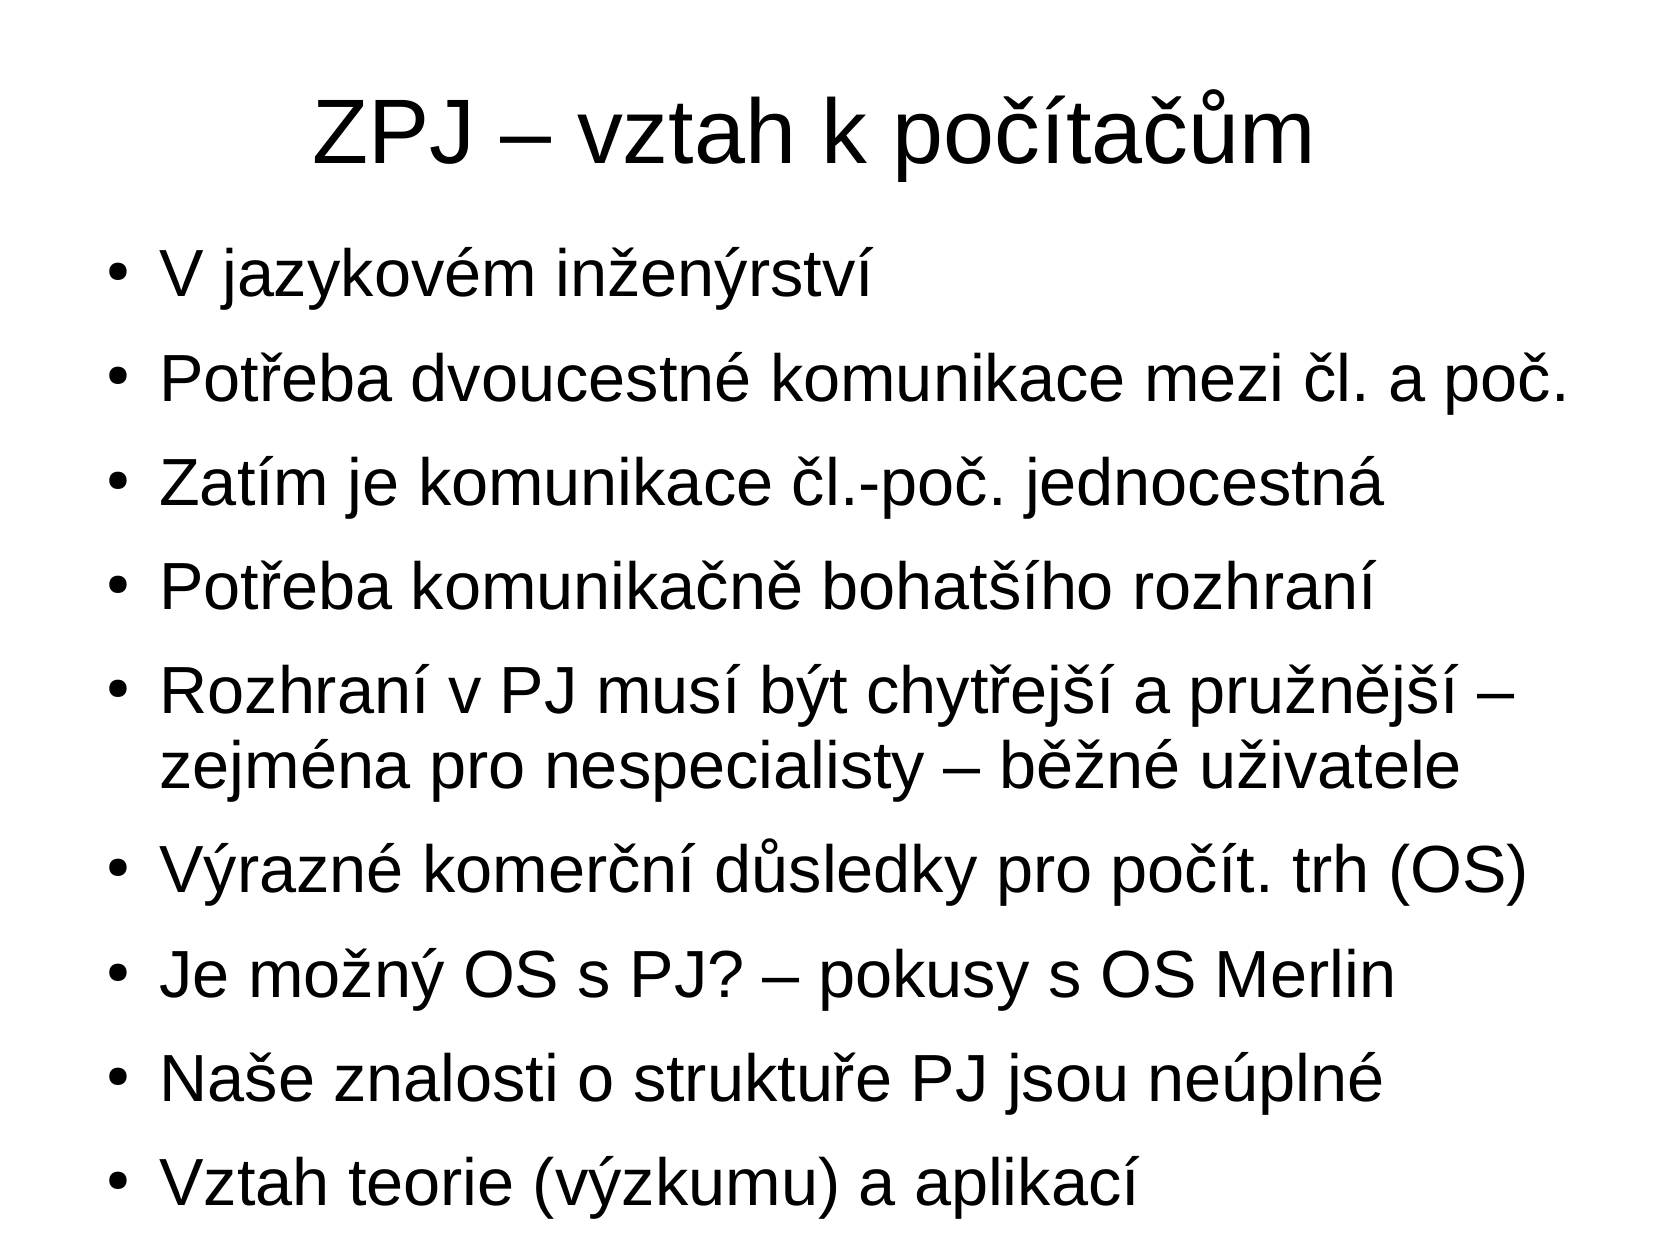

# ZPJ – vztah k počítačům
V jazykovém inženýrství
Potřeba dvoucestné komunikace mezi čl. a poč.
Zatím je komunikace čl.-poč. jednocestná
Potřeba komunikačně bohatšího rozhraní
Rozhraní v PJ musí být chytřejší a pružnější – zejména pro nespecialisty – běžné uživatele
Výrazné komerční důsledky pro počít. trh (OS)
Je možný OS s PJ? – pokusy s OS Merlin
Naše znalosti o struktuře PJ jsou neúplné
Vztah teorie (výzkumu) a aplikací